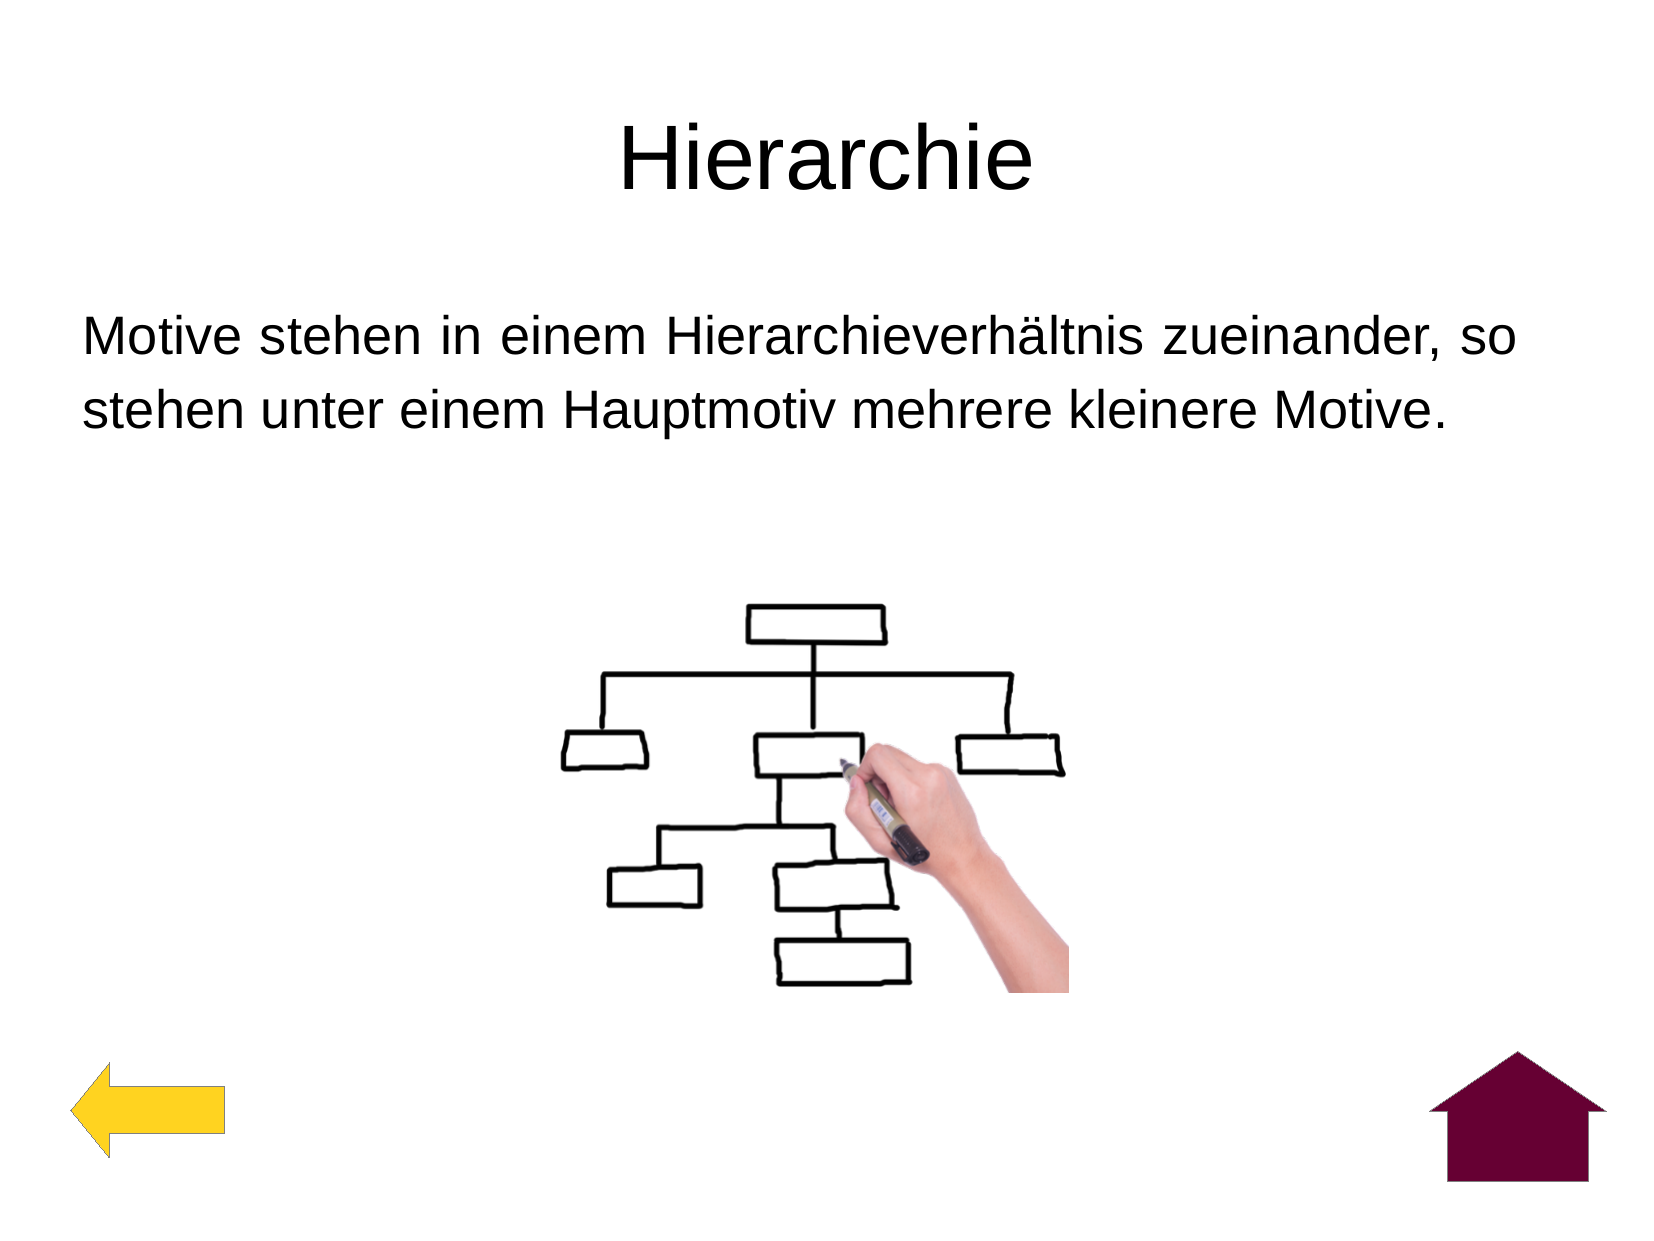

# Hierarchie
Motive stehen in einem Hierarchieverhältnis zueinander, so stehen unter einem Hauptmotiv mehrere kleinere Motive.